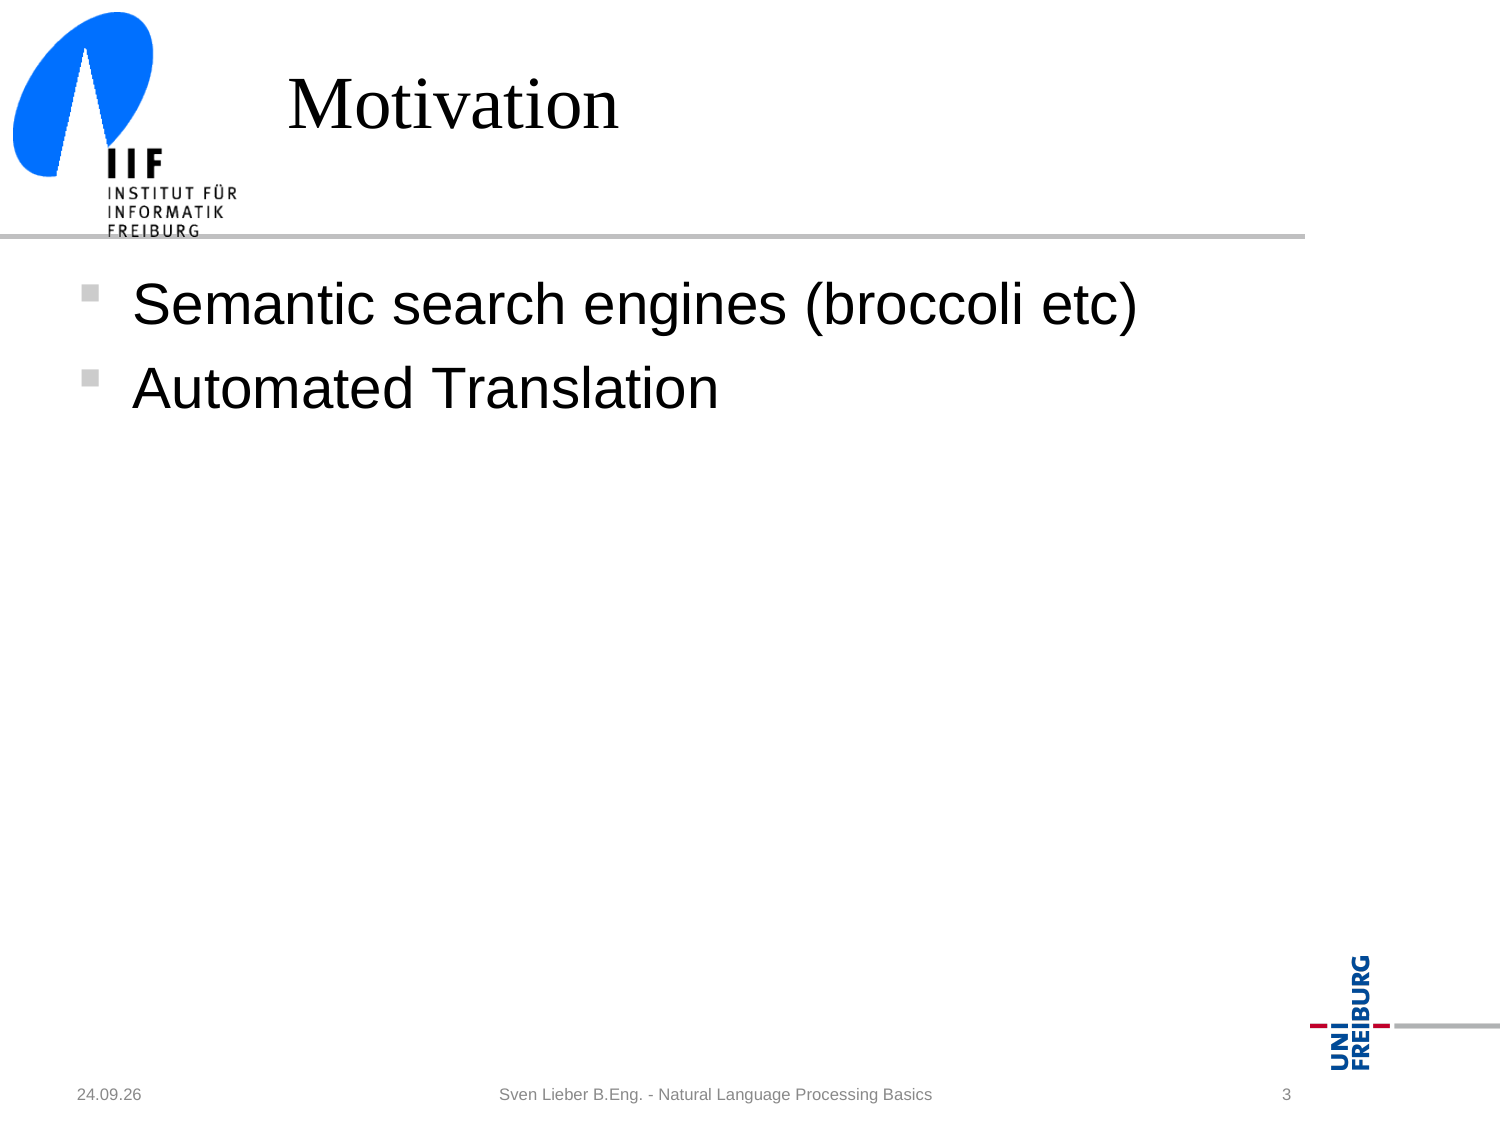

# Motivation
Semantic search engines (broccoli etc)
Automated Translation
Präsentationstitel
3